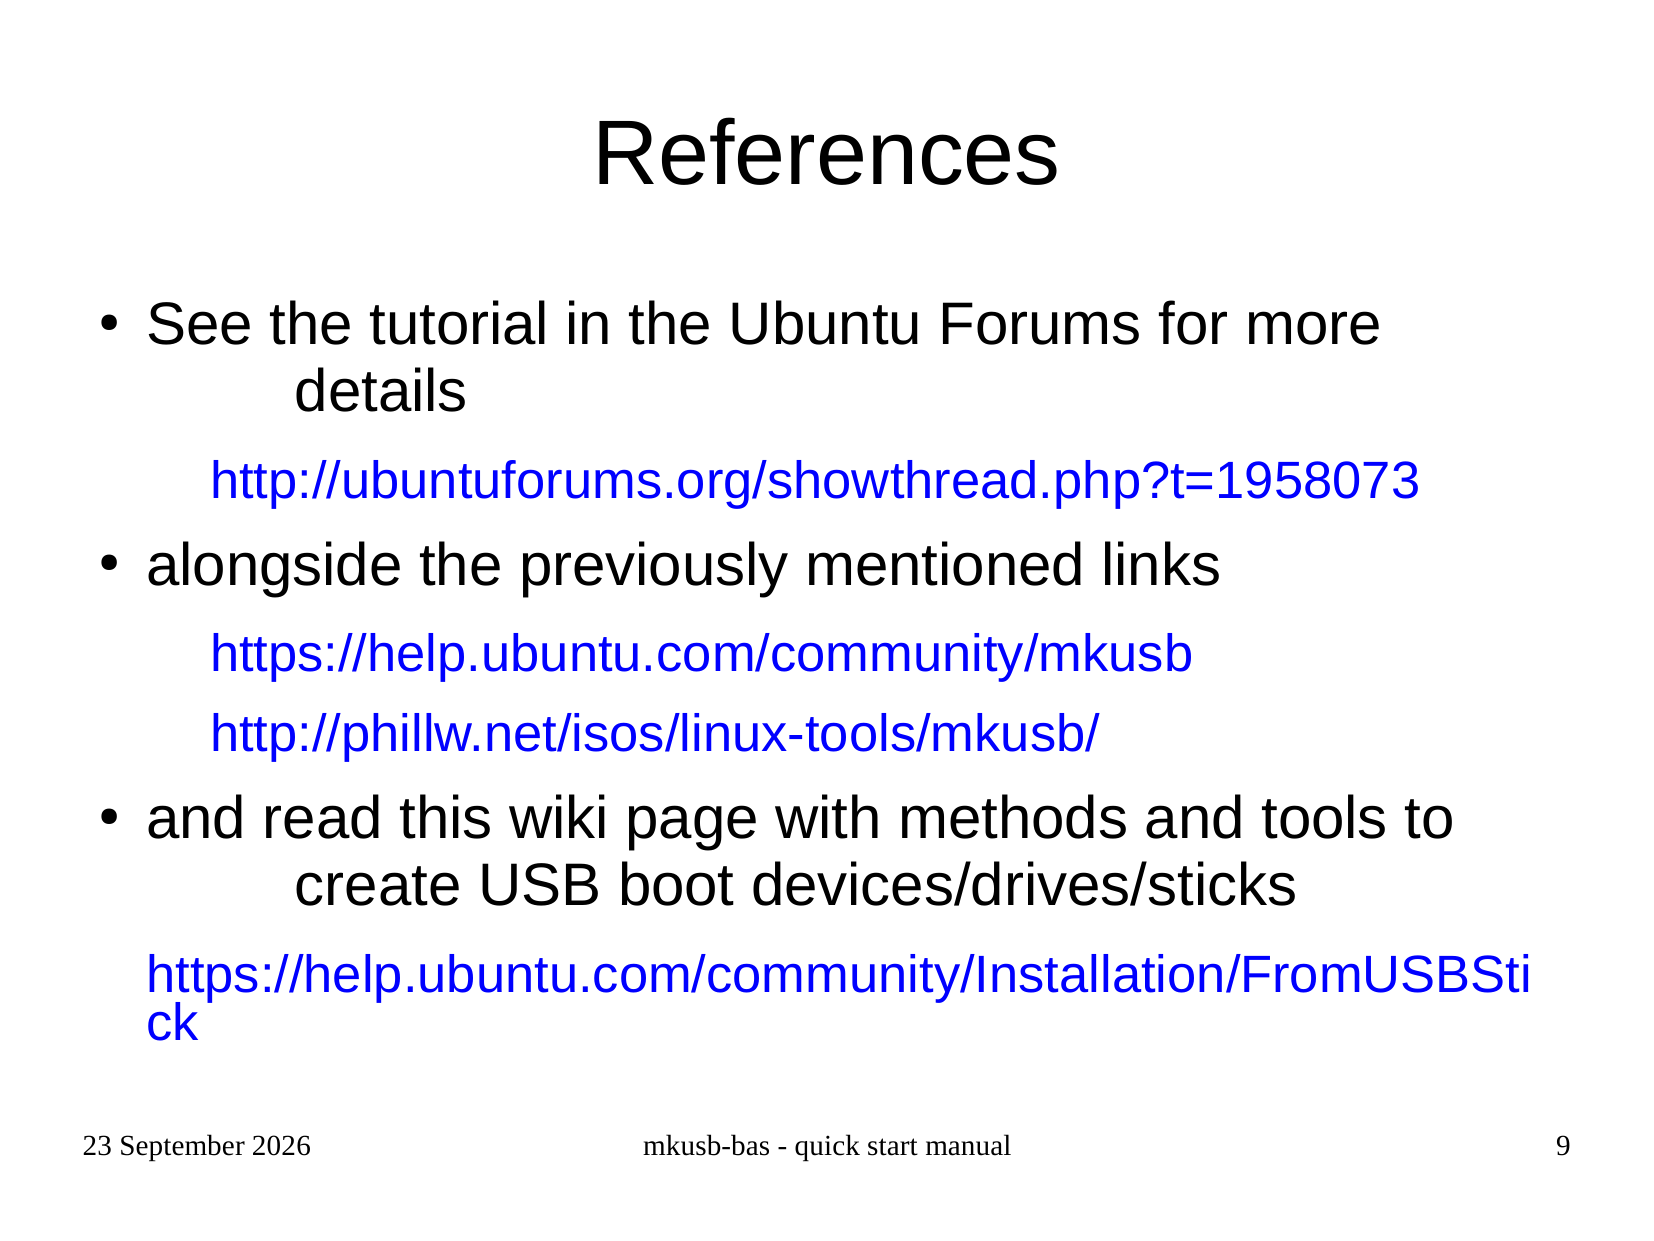

# References
See the tutorial in the Ubuntu Forums for more details
http://ubuntuforums.org/showthread.php?t=1958073
alongside the previously mentioned links
https://help.ubuntu.com/community/mkusb
http://phillw.net/isos/linux-tools/mkusb/
and read this wiki page with methods and tools to create USB boot devices/drives/sticks
https://help.ubuntu.com/community/Installation/FromUSBStick
mkusb-bas - quick start manual
9